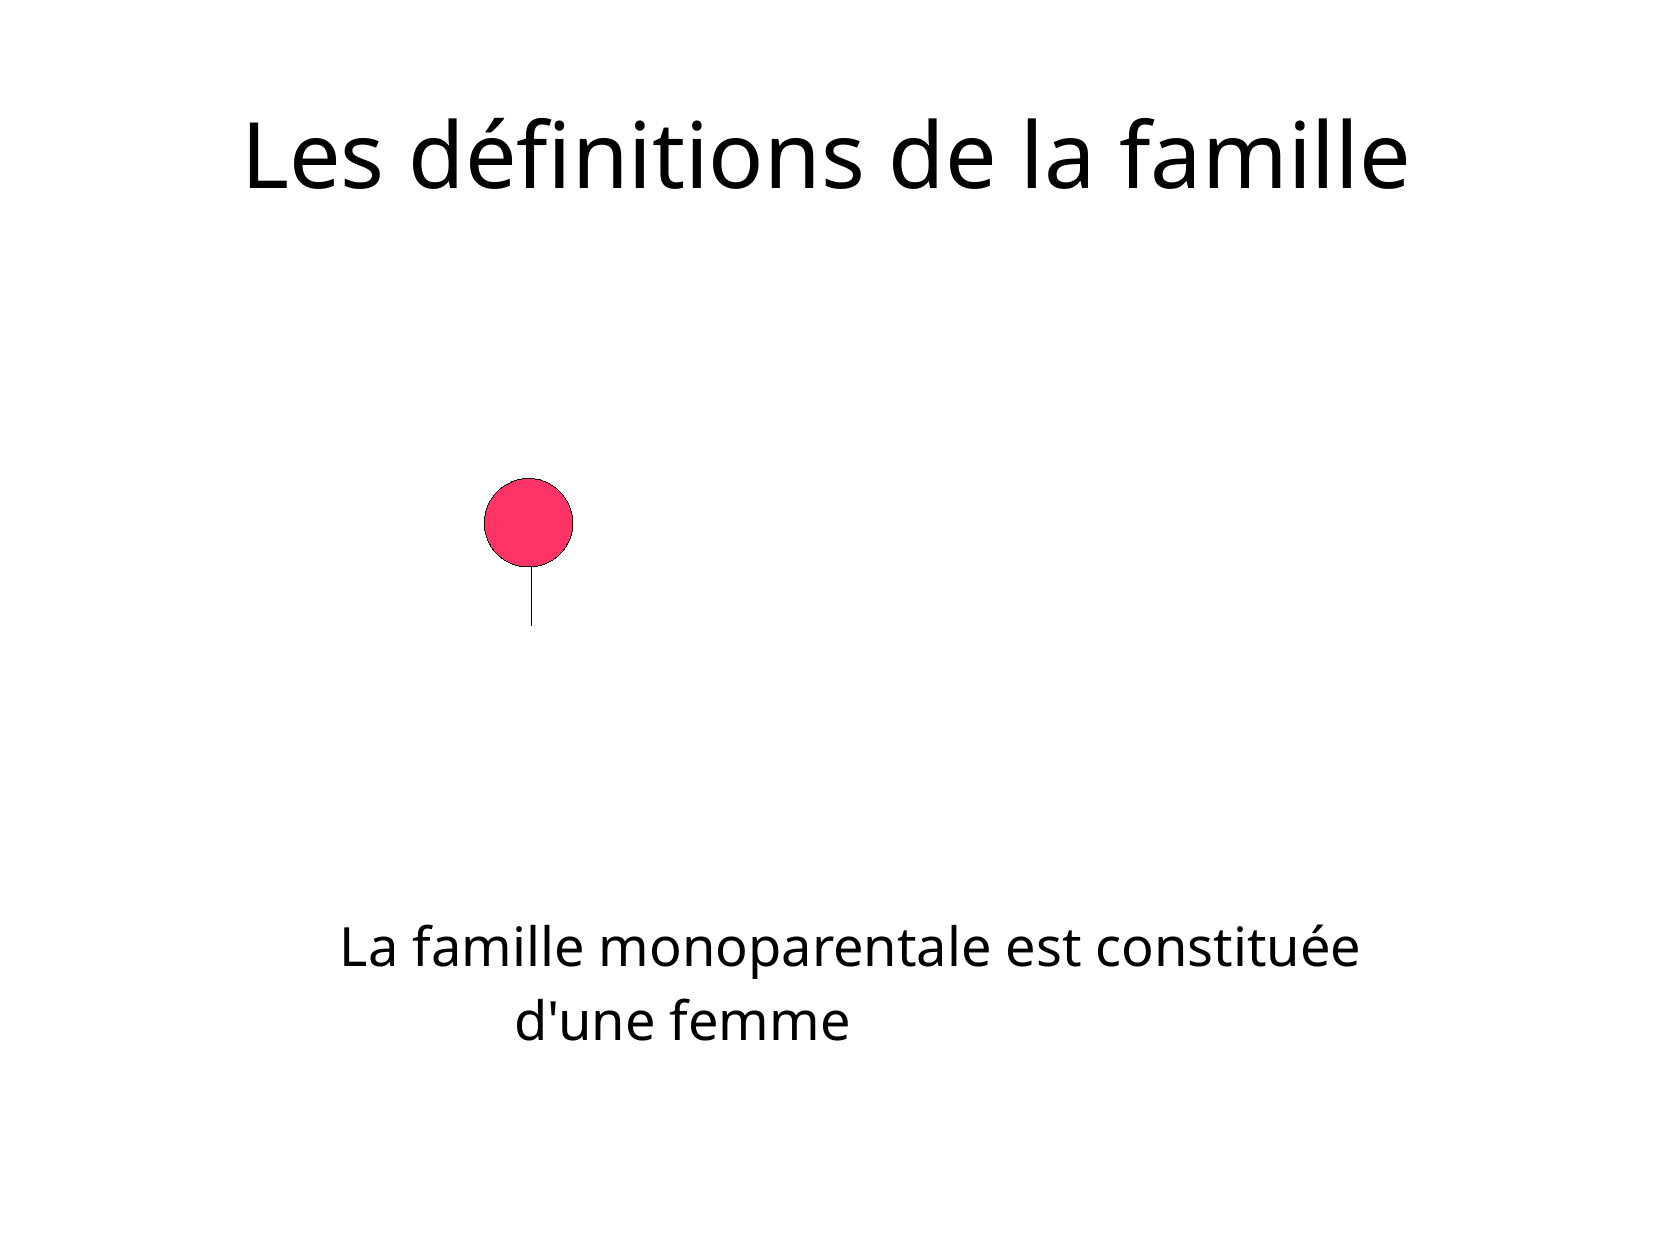

# Les définitions de la famille
La famille monoparentale est constituée
d'une femme